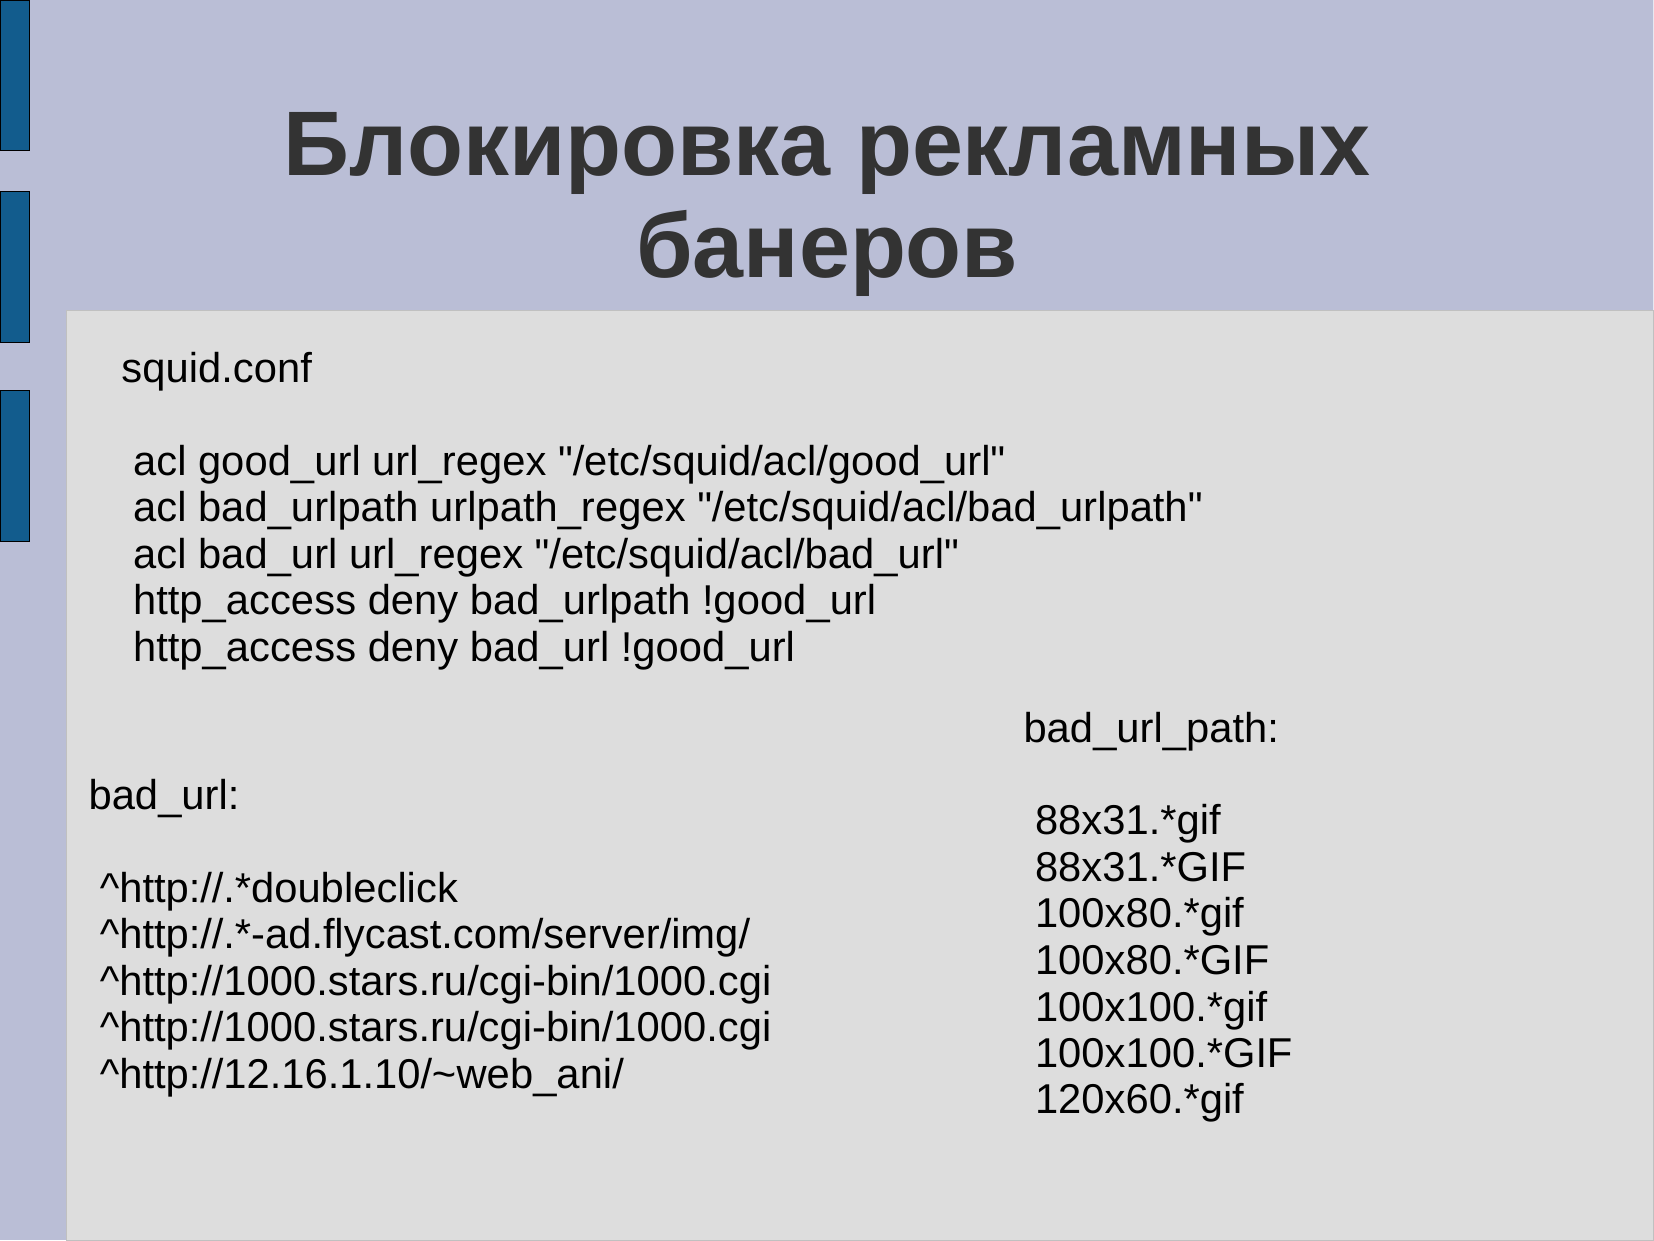

# Блокировка рекламных банеров
squid.conf
 acl good_url url_regex "/etc/squid/acl/good_url"
 acl bad_urlpath urlpath_regex "/etc/squid/acl/bad_urlpath"
 acl bad_url url_regex "/etc/squid/acl/bad_url"
 http_access deny bad_urlpath !good_url
 http_access deny bad_url !good_url
bad_url_path:
 88x31.*gif
 88x31.*GIF
 100x80.*gif
 100x80.*GIF
 100x100.*gif
 100x100.*GIF
 120x60.*gif
bad_url:
 ^http://.*doubleclick
 ^http://.*-ad.flycast.com/server/img/
 ^http://1000.stars.ru/cgi-bin/1000.cgi
 ^http://1000.stars.ru/cgi-bin/1000.cgi
 ^http://12.16.1.10/~web_ani/